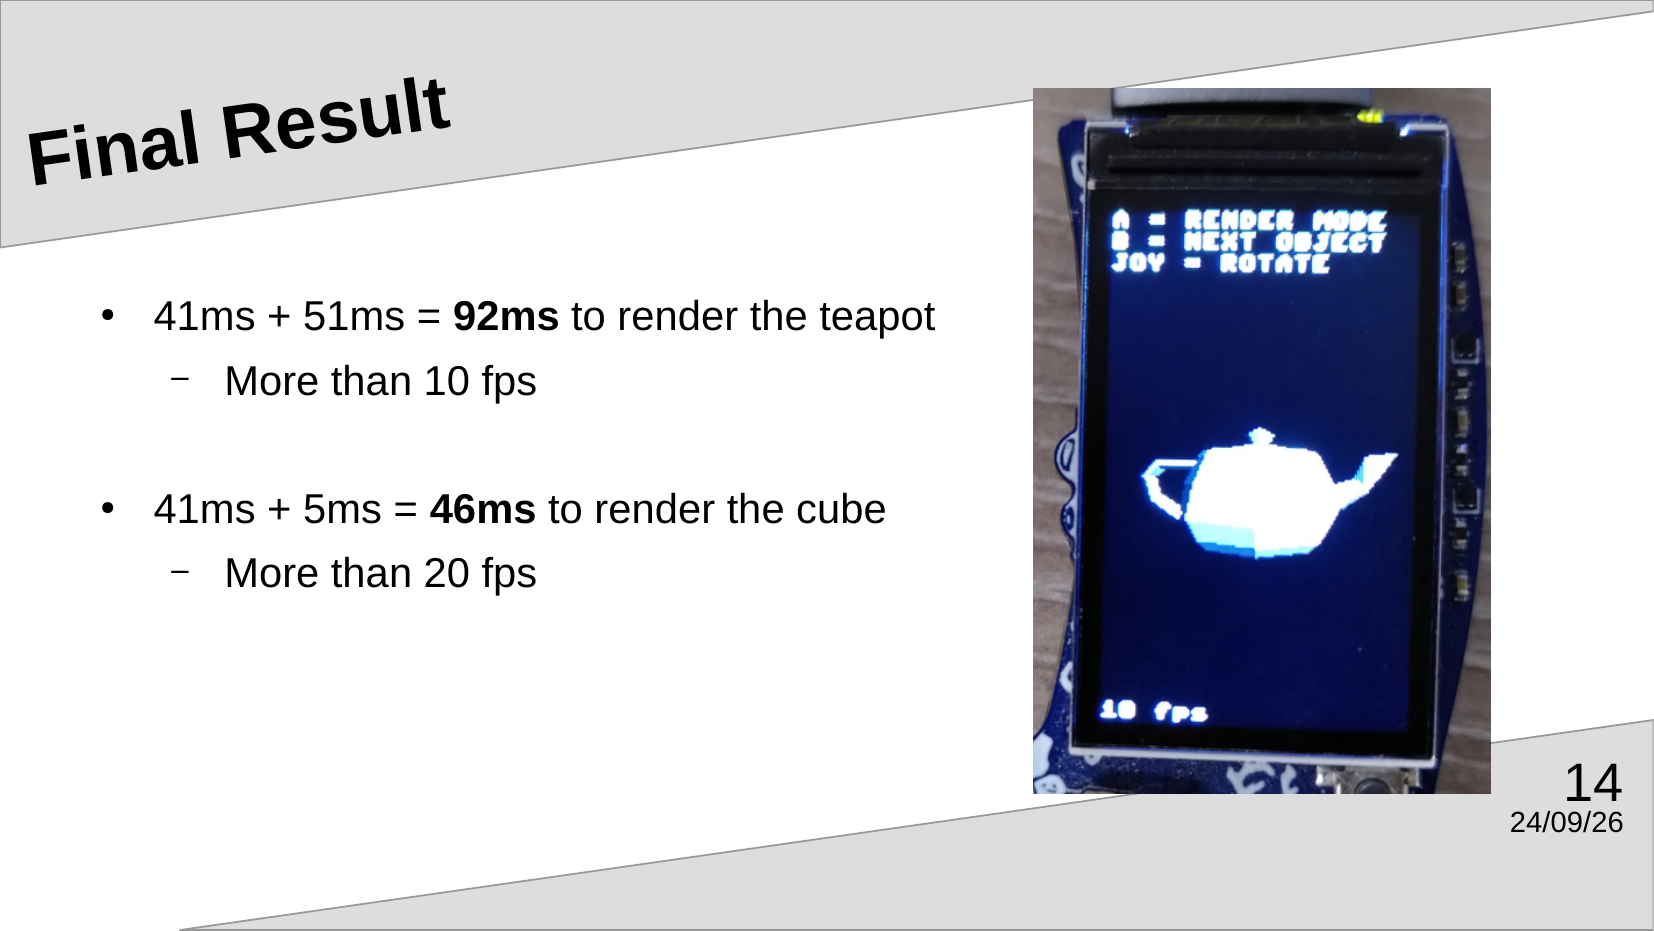

Final Result
# 41ms + 51ms = 92ms to render the teapot
More than 10 fps
41ms + 5ms = 46ms to render the cube
More than 20 fps
14